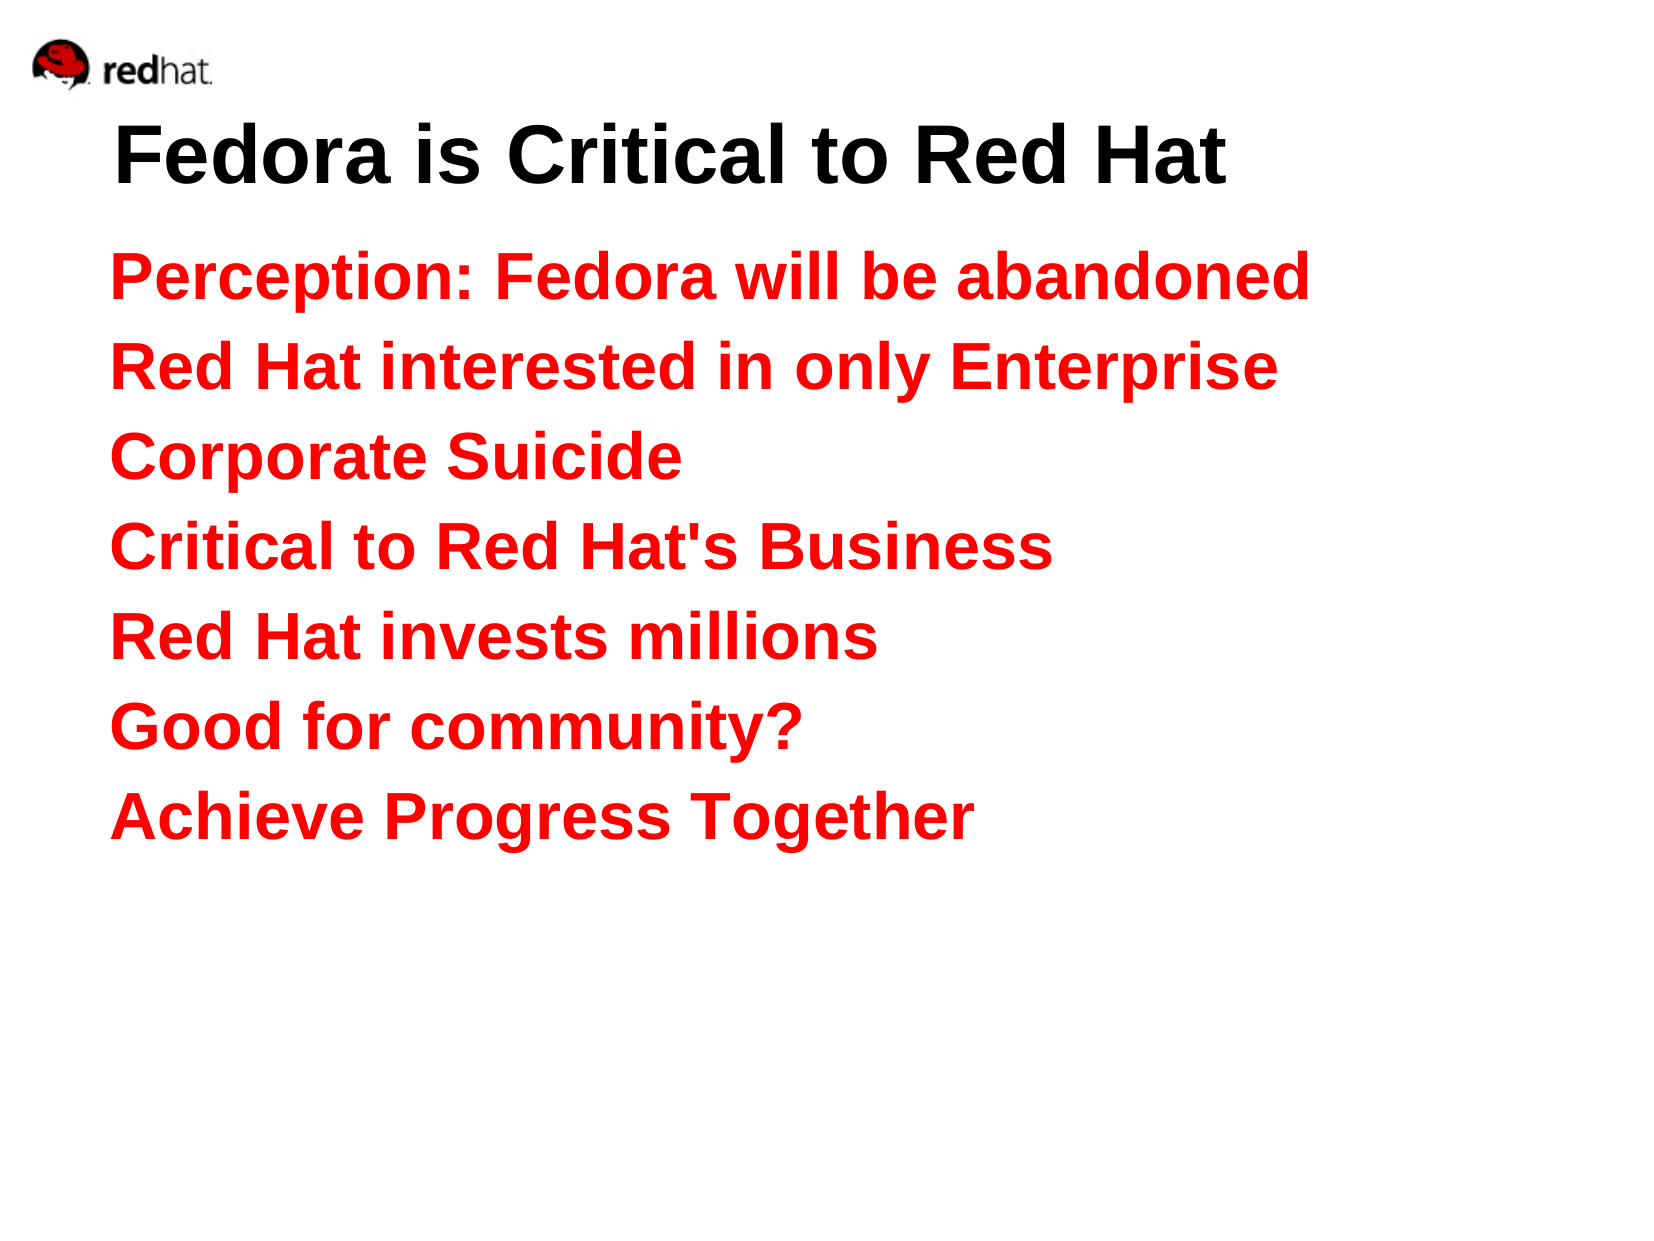

# Fedora is Critical to Red Hat
Perception: Fedora will be abandoned
Red Hat interested in only Enterprise
Corporate Suicide
Critical to Red Hat's Business
Red Hat invests millions
Good for community?
Achieve Progress Together